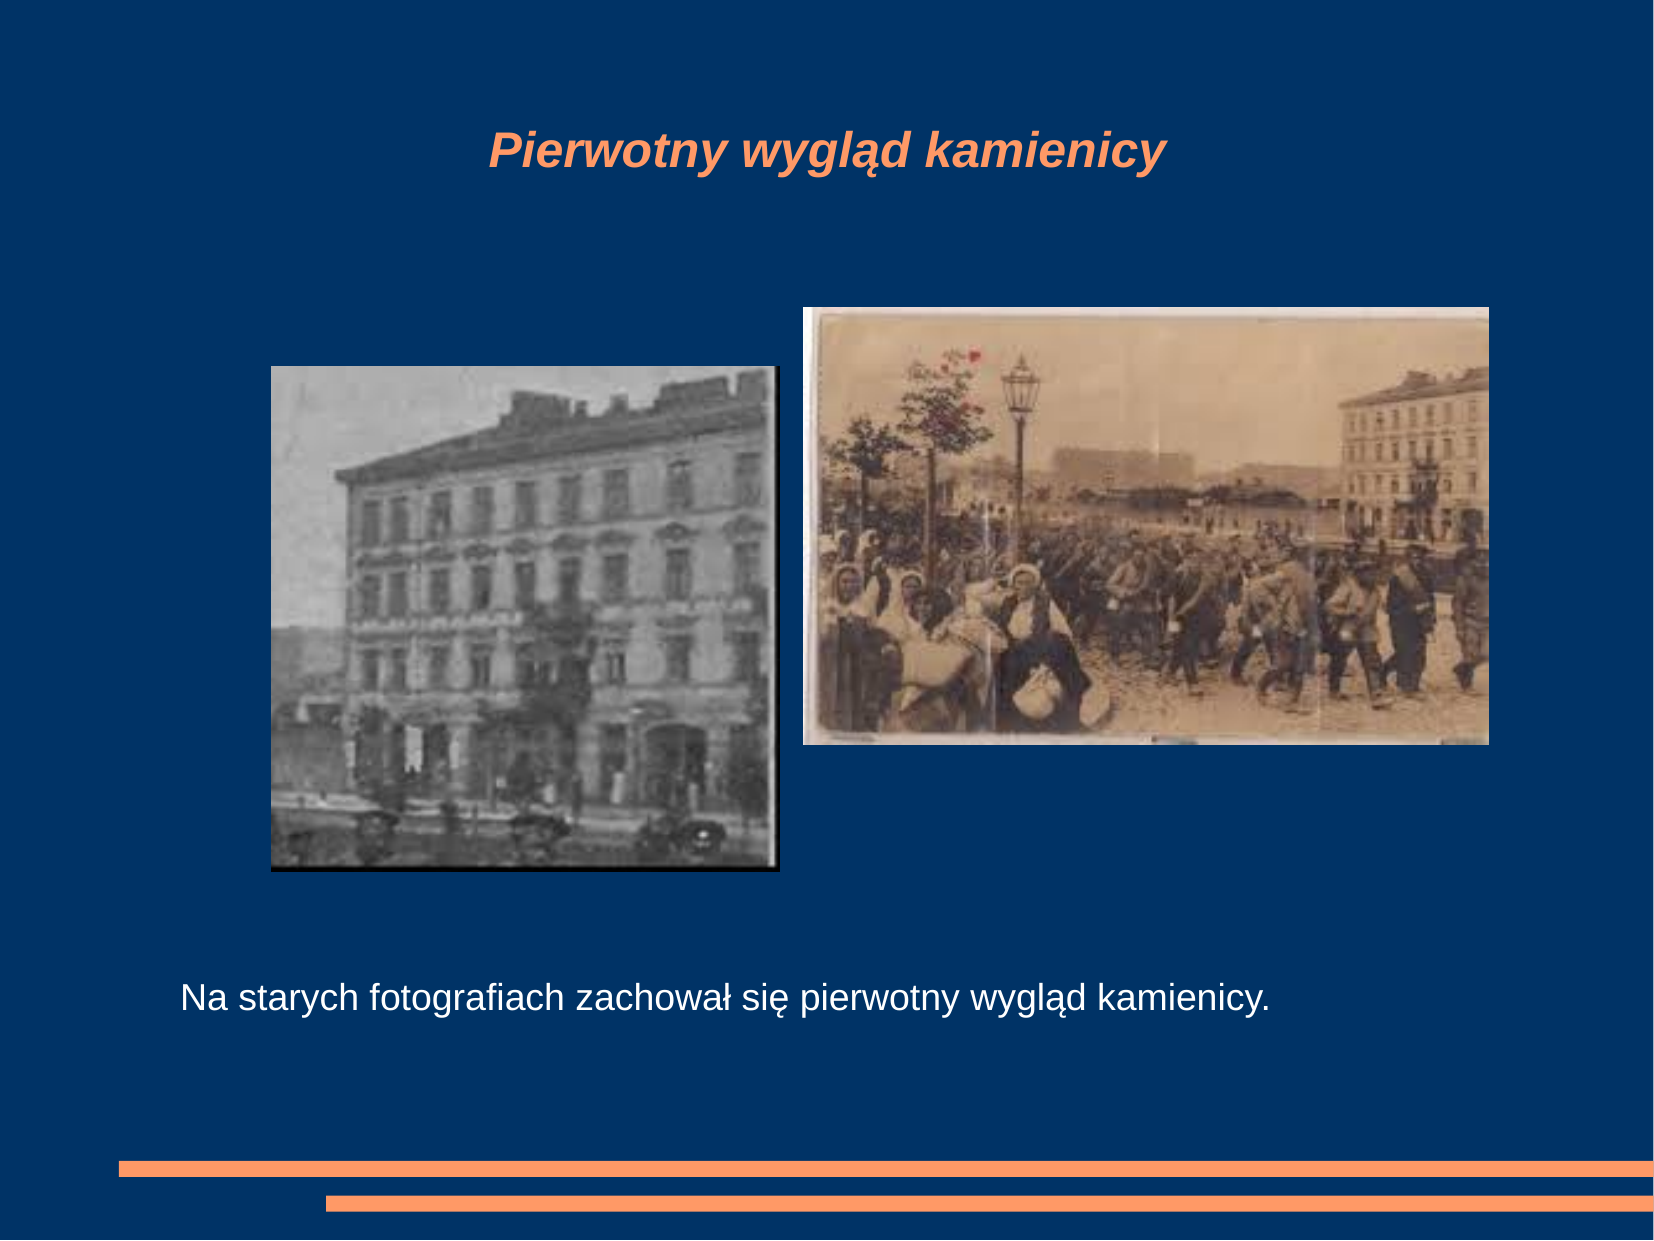

# Pierwotny wygląd kamienicy
Na starych fotografiach zachował się pierwotny wygląd kamienicy.